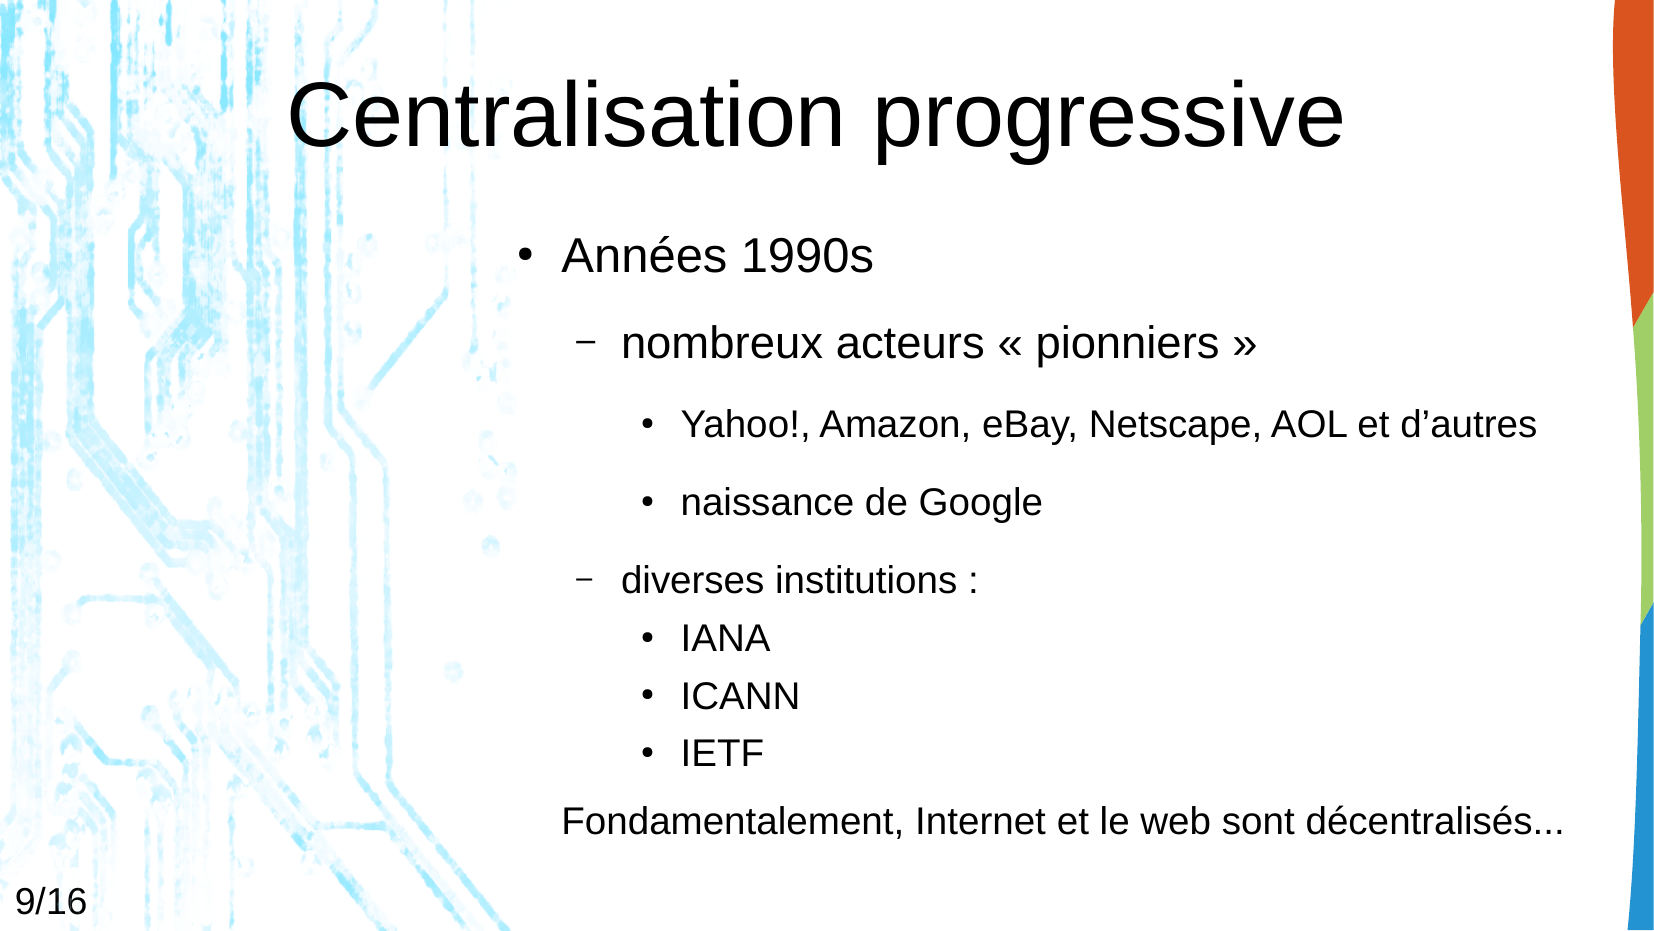

# Centralisation progressive
Années 1990s
nombreux acteurs « pionniers »
Yahoo!, Amazon, eBay, Netscape, AOL et d’autres
naissance de Google
diverses institutions :
IANA
ICANN
IETF
Fondamentalement, Internet et le web sont décentralisés...